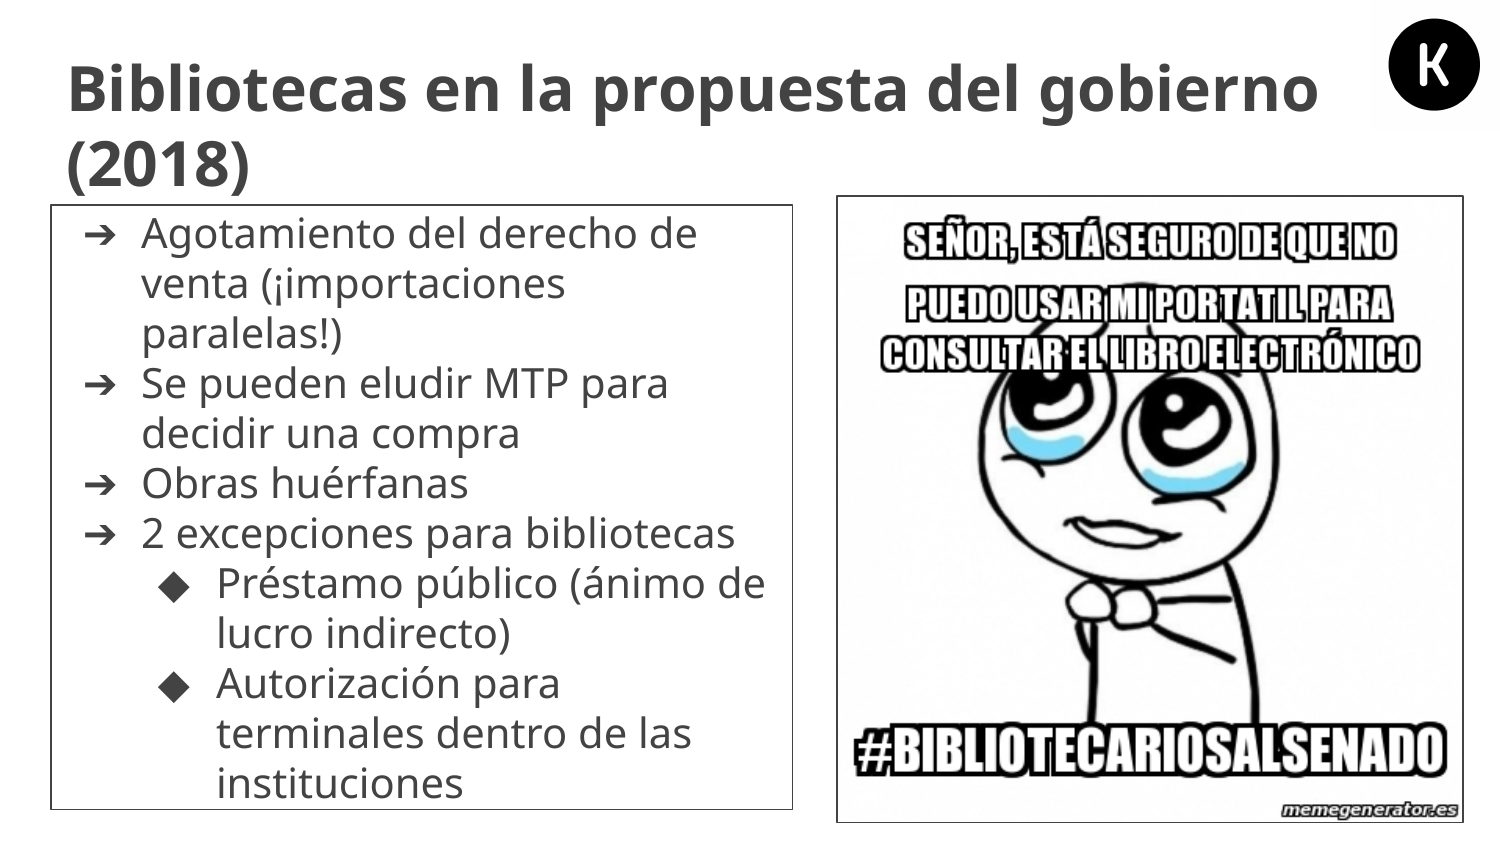

# Bibliotecas en la propuesta del gobierno (2018)
Agotamiento del derecho de venta (¡importaciones paralelas!)
Se pueden eludir MTP para decidir una compra
Obras huérfanas
2 excepciones para bibliotecas
Préstamo público (ánimo de lucro indirecto)
Autorización para terminales dentro de las instituciones